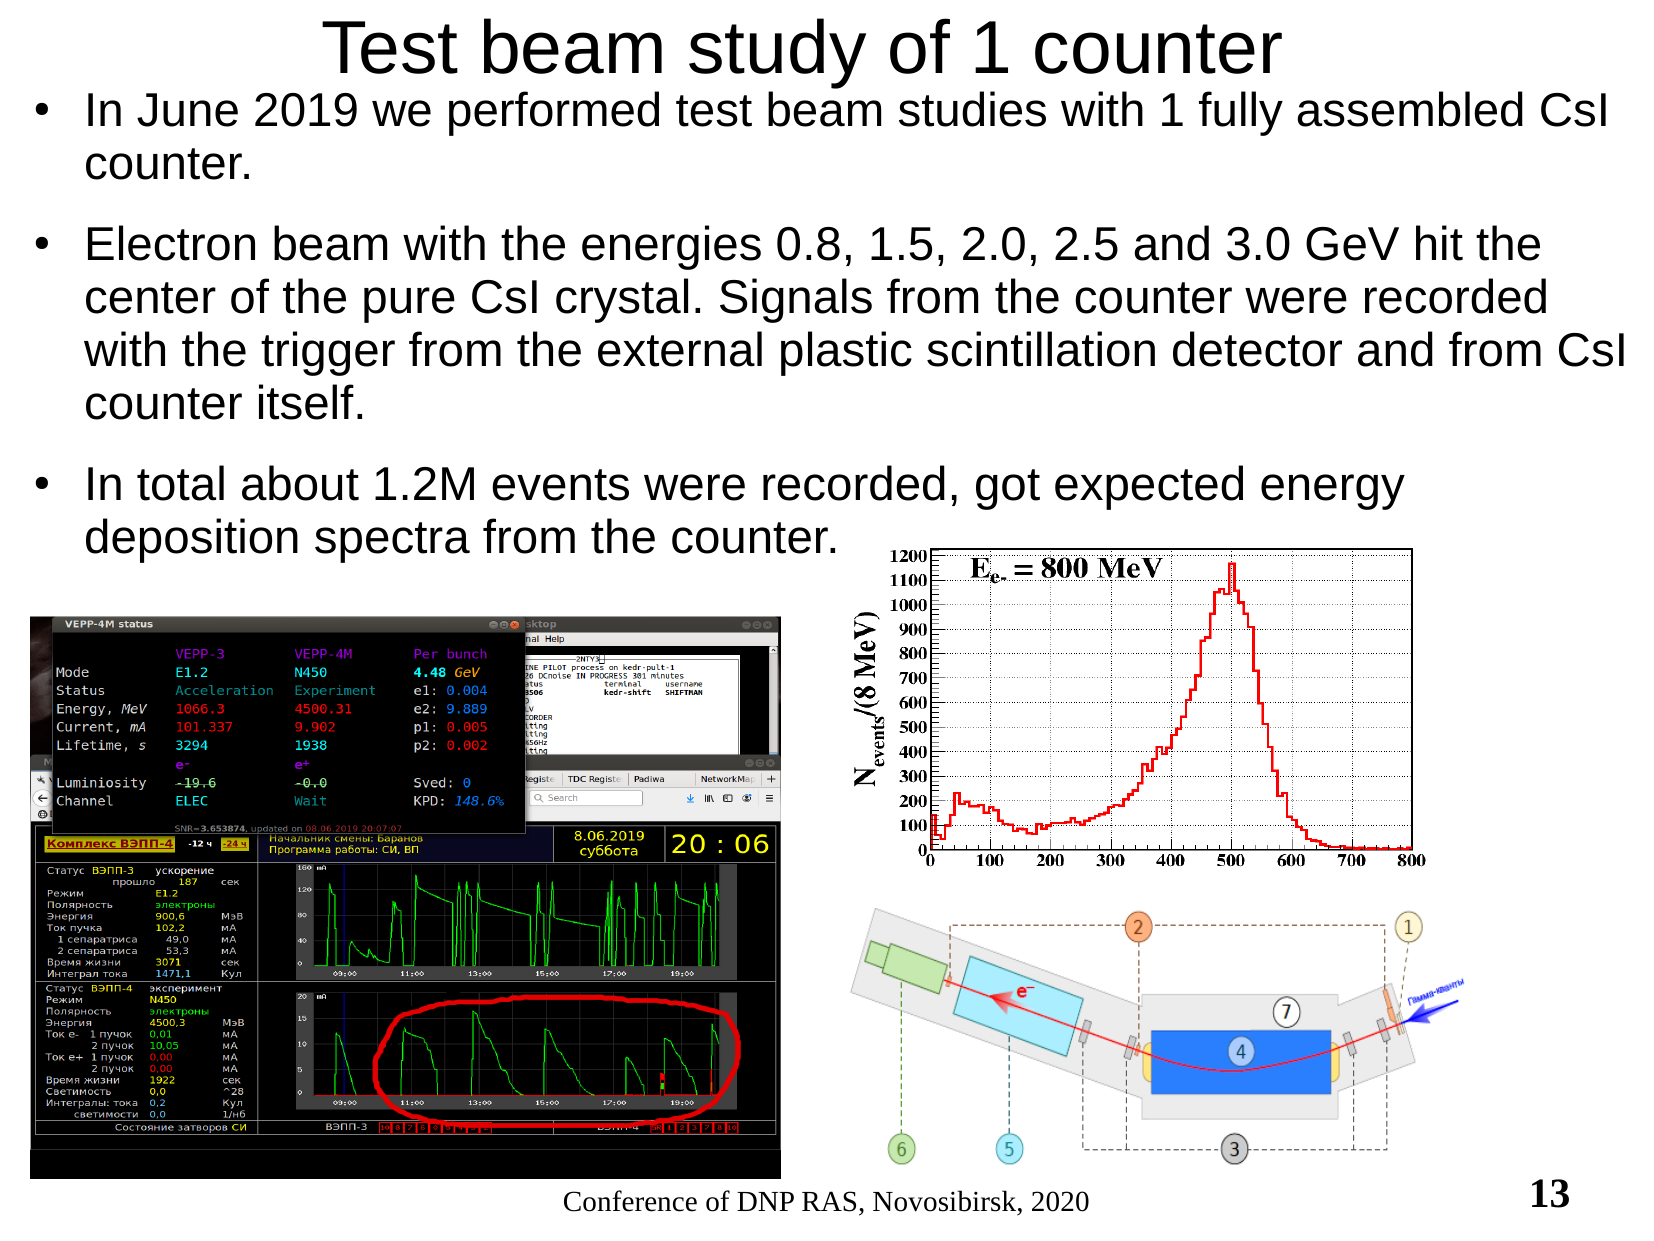

# Test beam study of 1 counter
In June 2019 we performed test beam studies with 1 fully assembled CsI counter.
Electron beam with the energies 0.8, 1.5, 2.0, 2.5 and 3.0 GeV hit the center of the pure CsI crystal. Signals from the counter were recorded with the trigger from the external plastic scintillation detector and from CsI counter itself.
In total about 1.2M events were recorded, got expected energy deposition spectra from the counter.
13
Conference of DNP RAS, Novosibirsk, 2020